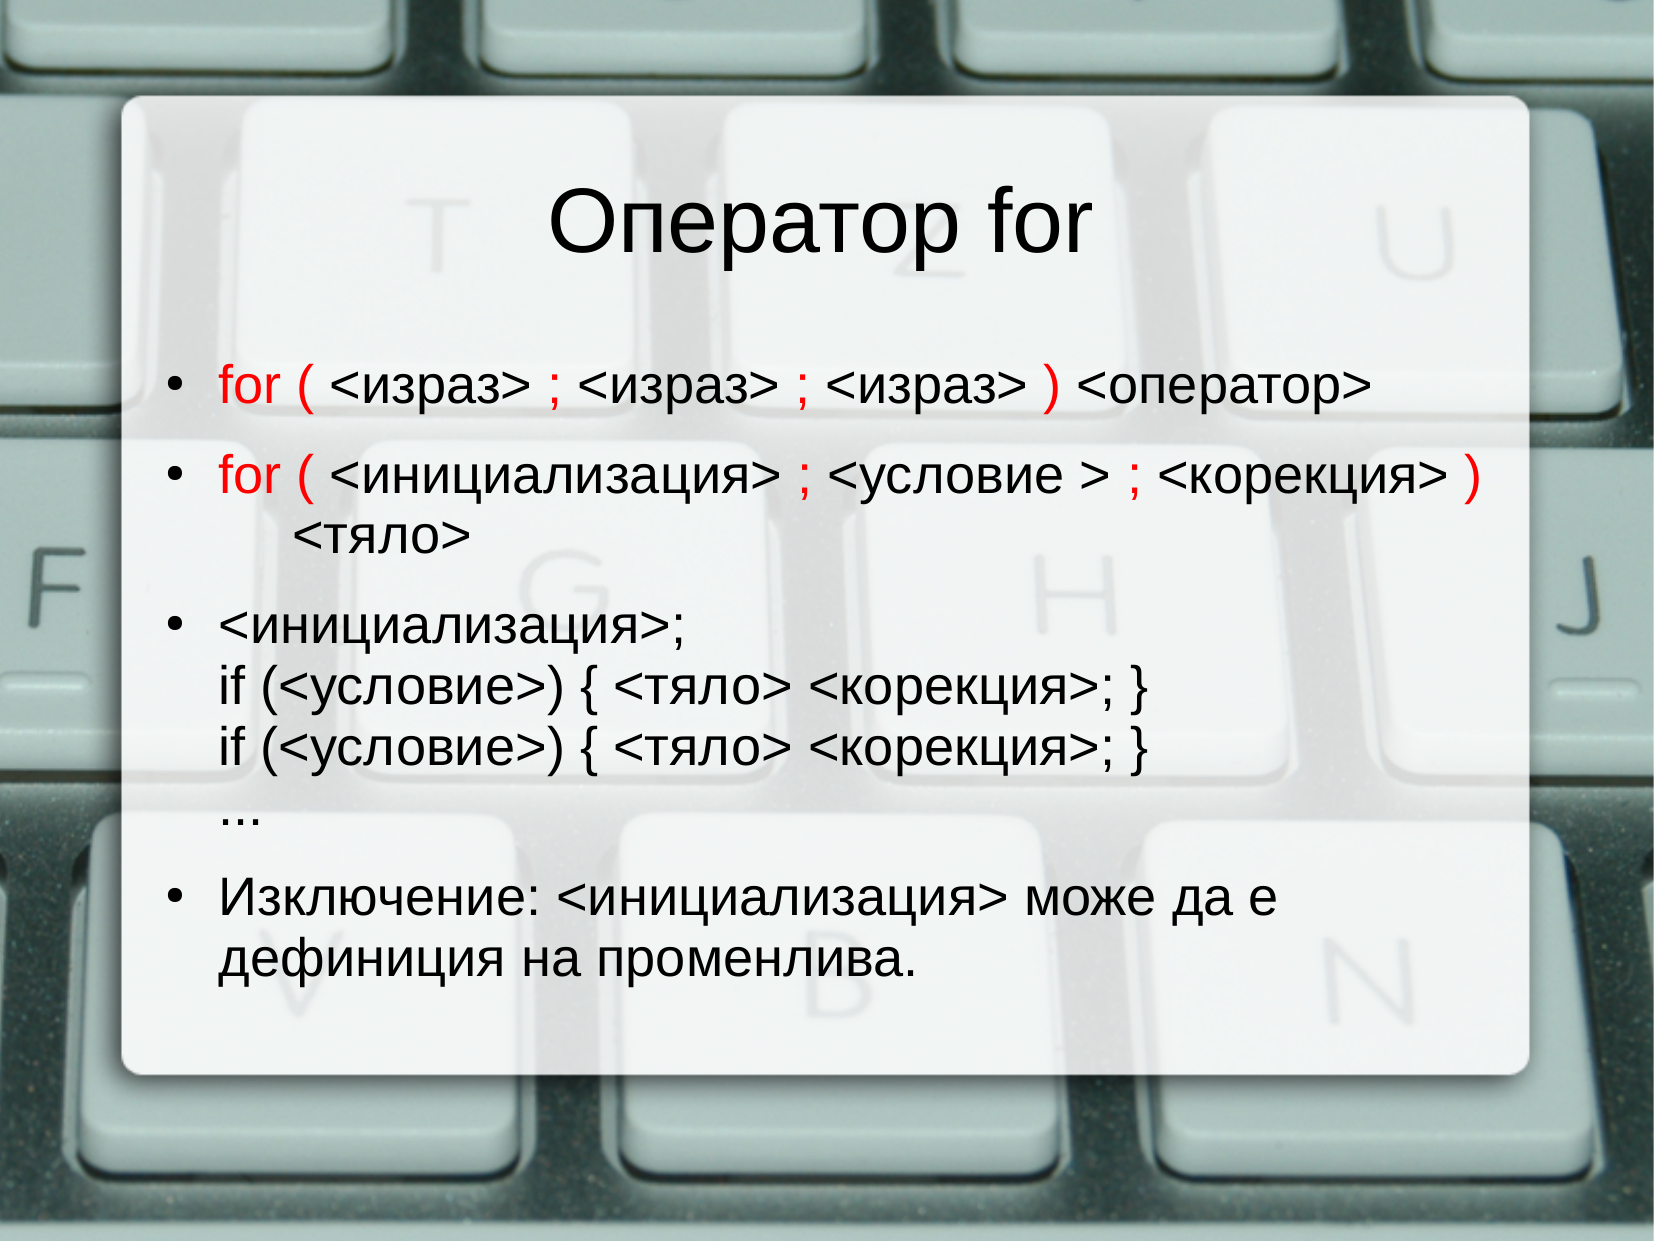

# Оператор for
for ( <израз> ; <израз> ; <израз> ) <оператор>
for ( <инициализация> ; <условие > ; <корекция> )
	<тяло>
<инициализация>;
if (<условие>) { <тяло> <корекция>; }
if (<условие>) { <тяло> <корекция>; }
...
Изключение: <инициализация> може да е дефиниция на променлива.